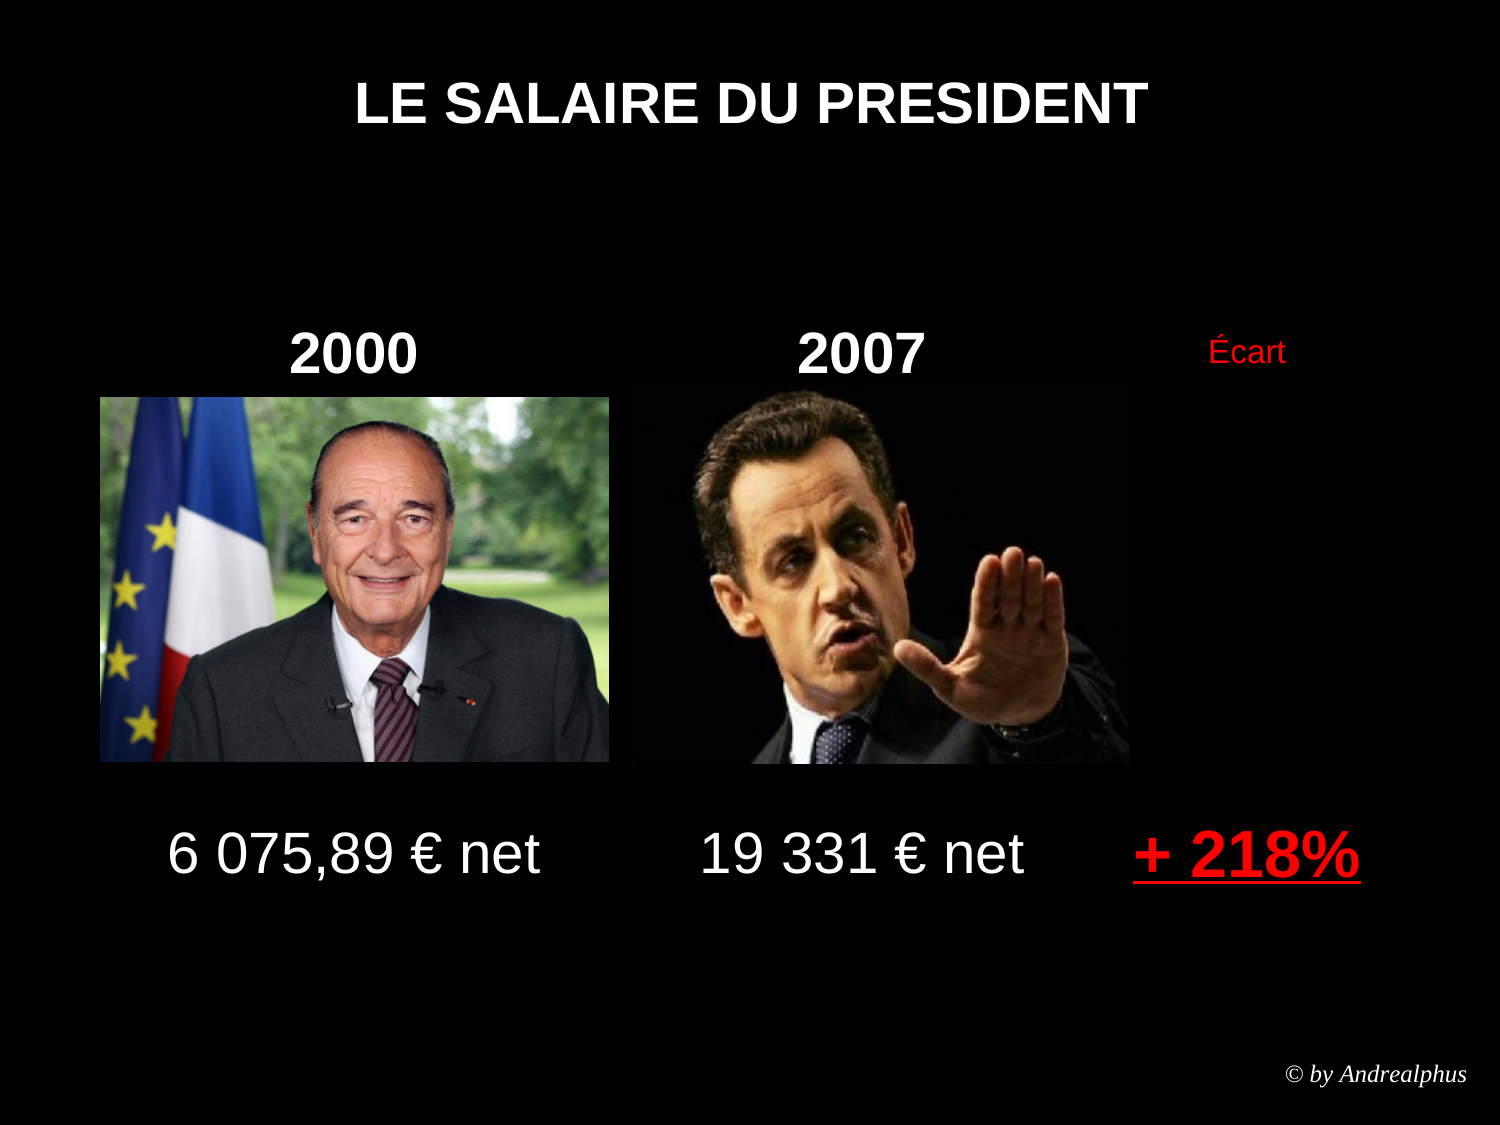

# LE SALAIRE DU PRESIDENT
| 2000 | 2007 | Écart |
| --- | --- | --- |
| | | |
| 6 075,89 € net | 19 331 € net | + 218% |
© by Andrealphus